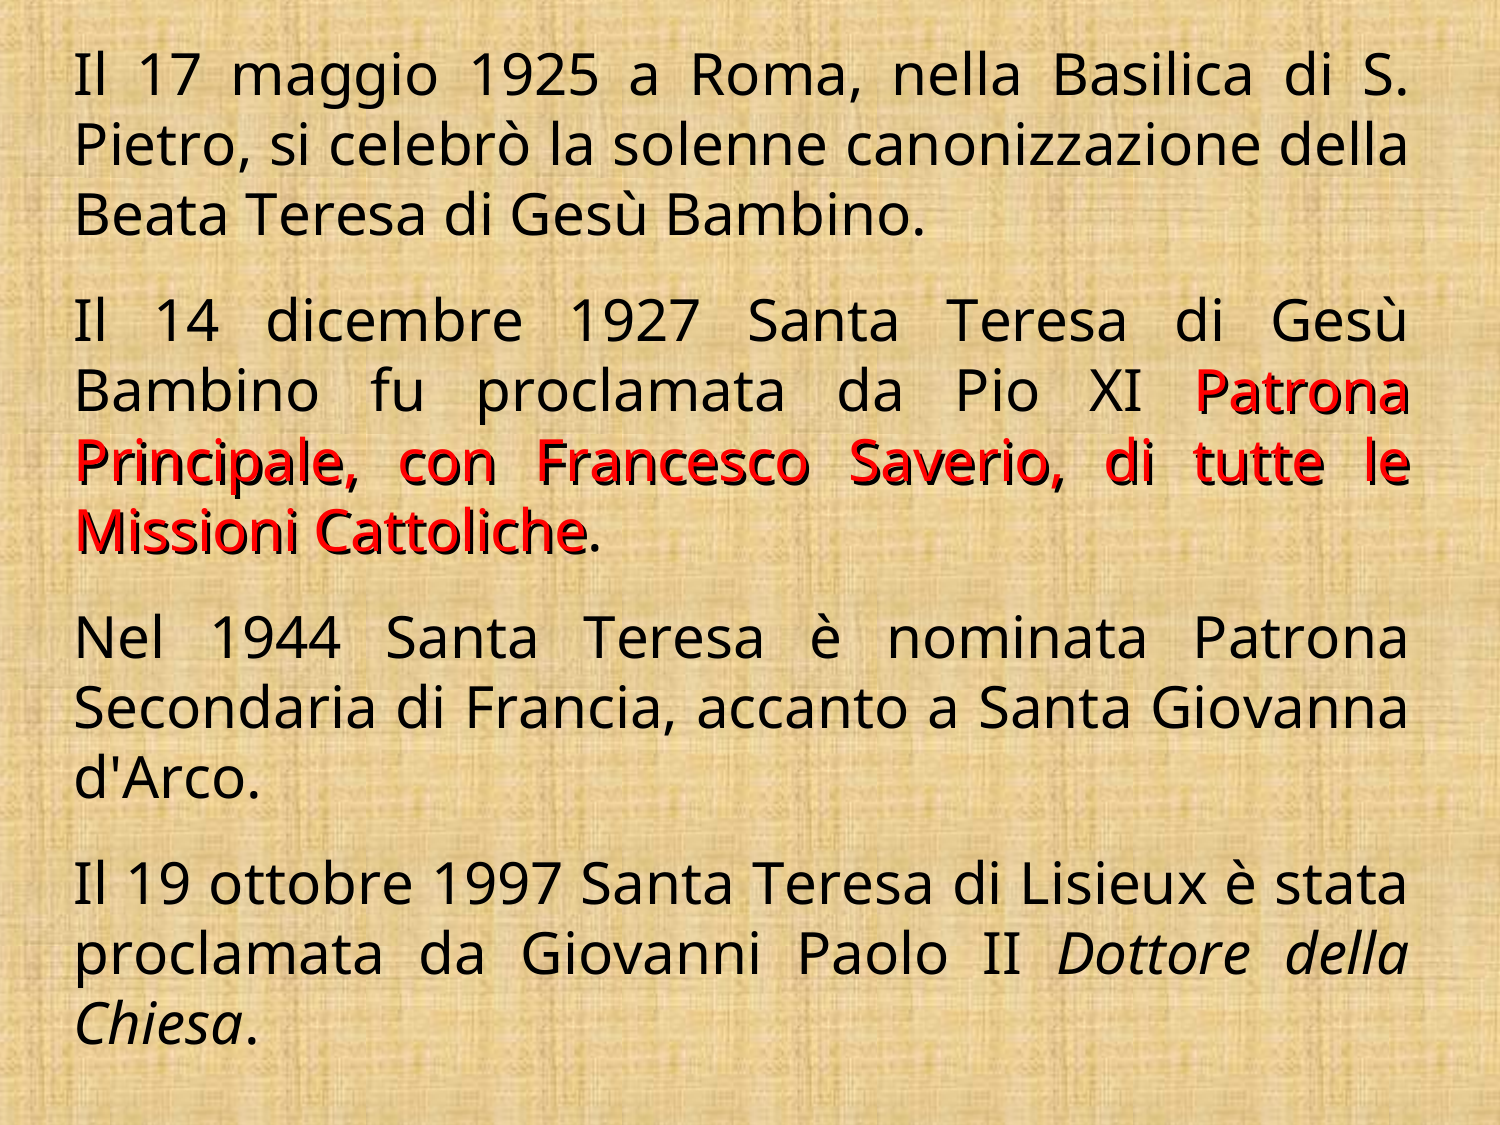

Il 17 maggio 1925 a Roma, nella Basilica di S. Pietro, si celebrò la solenne canonizzazione della Beata Teresa di Gesù Bambino.
Il 14 dicembre 1927 Santa Teresa di Gesù Bambino fu proclamata da Pio XI Patrona Principale, con Francesco Saverio, di tutte le Missioni Cattoliche.
Nel 1944 Santa Teresa è nominata Patrona Secondaria di Francia, accanto a Santa Giovanna d'Arco.
Il 19 ottobre 1997 Santa Teresa di Lisieux è stata proclamata da Giovanni Paolo II Dottore della Chiesa.